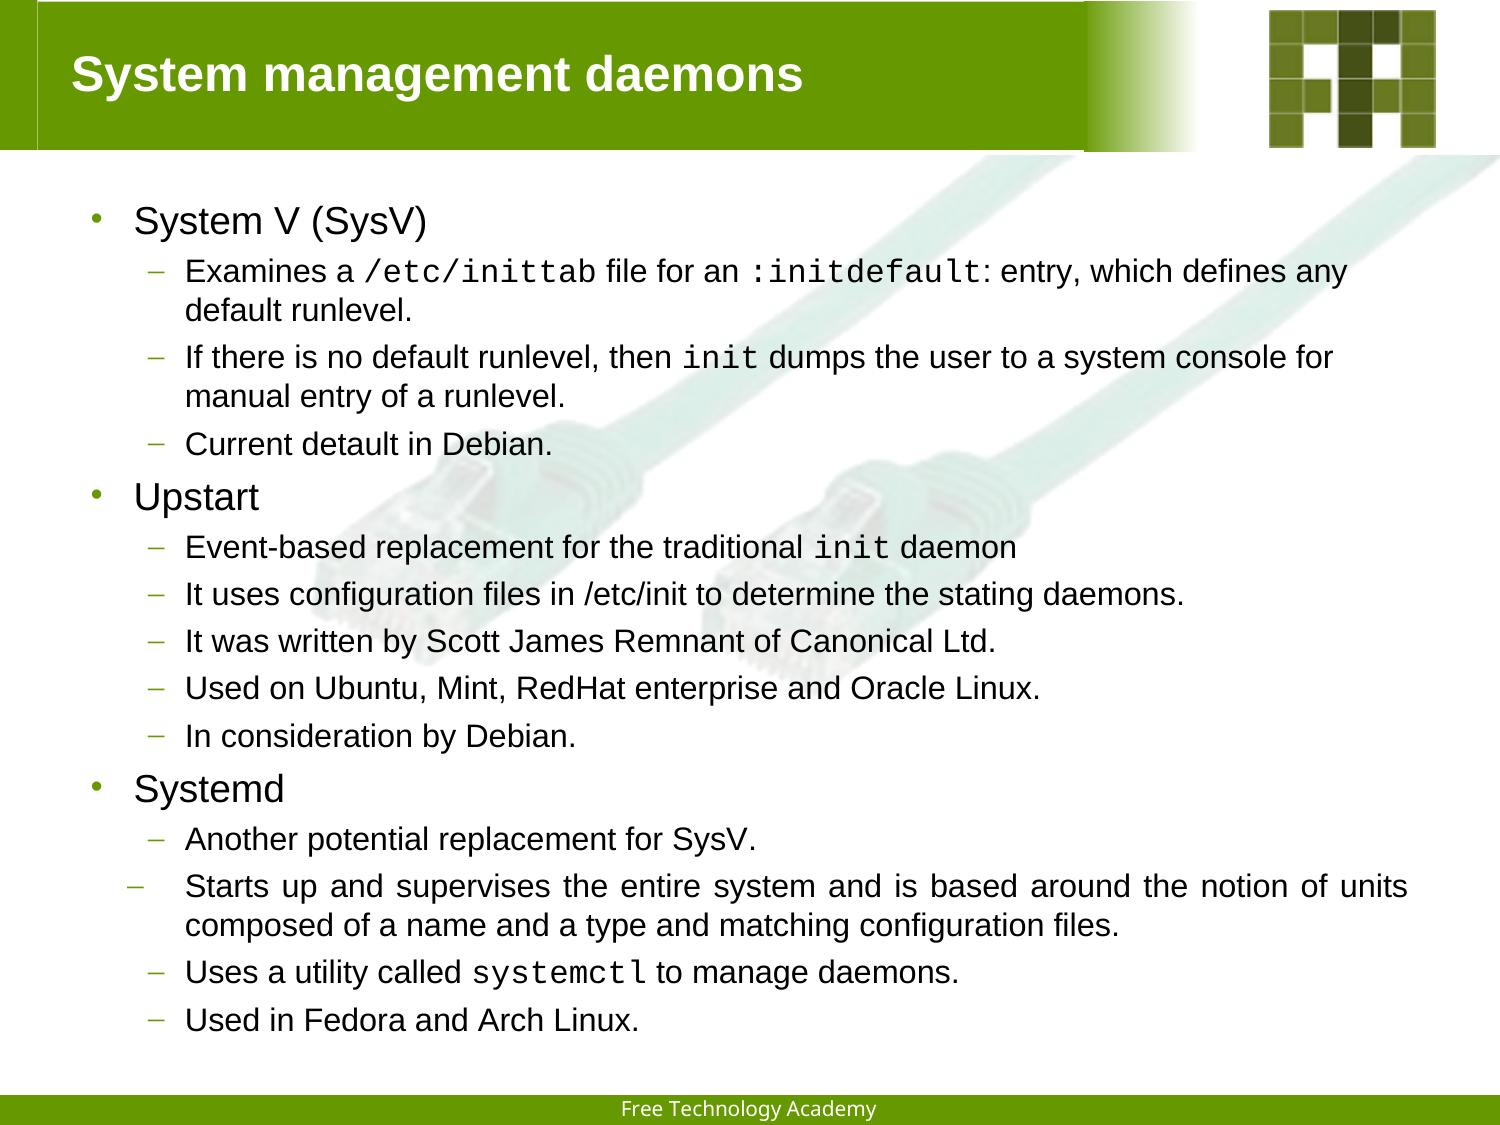

# System management daemons
System V (SysV)
Examines a /etc/inittab file for an :initdefault: entry, which defines any default runlevel.
If there is no default runlevel, then init dumps the user to a system console for manual entry of a runlevel.
Current detault in Debian.
Upstart
Event-based replacement for the traditional init daemon
It uses configuration files in /etc/init to determine the stating daemons.
It was written by Scott James Remnant of Canonical Ltd.
Used on Ubuntu, Mint, RedHat enterprise and Oracle Linux.
In consideration by Debian.
Systemd
Another potential replacement for SysV.
Starts up and supervises the entire system and is based around the notion of units composed of a name and a type and matching configuration files.
Uses a utility called systemctl to manage daemons.
Used in Fedora and Arch Linux.